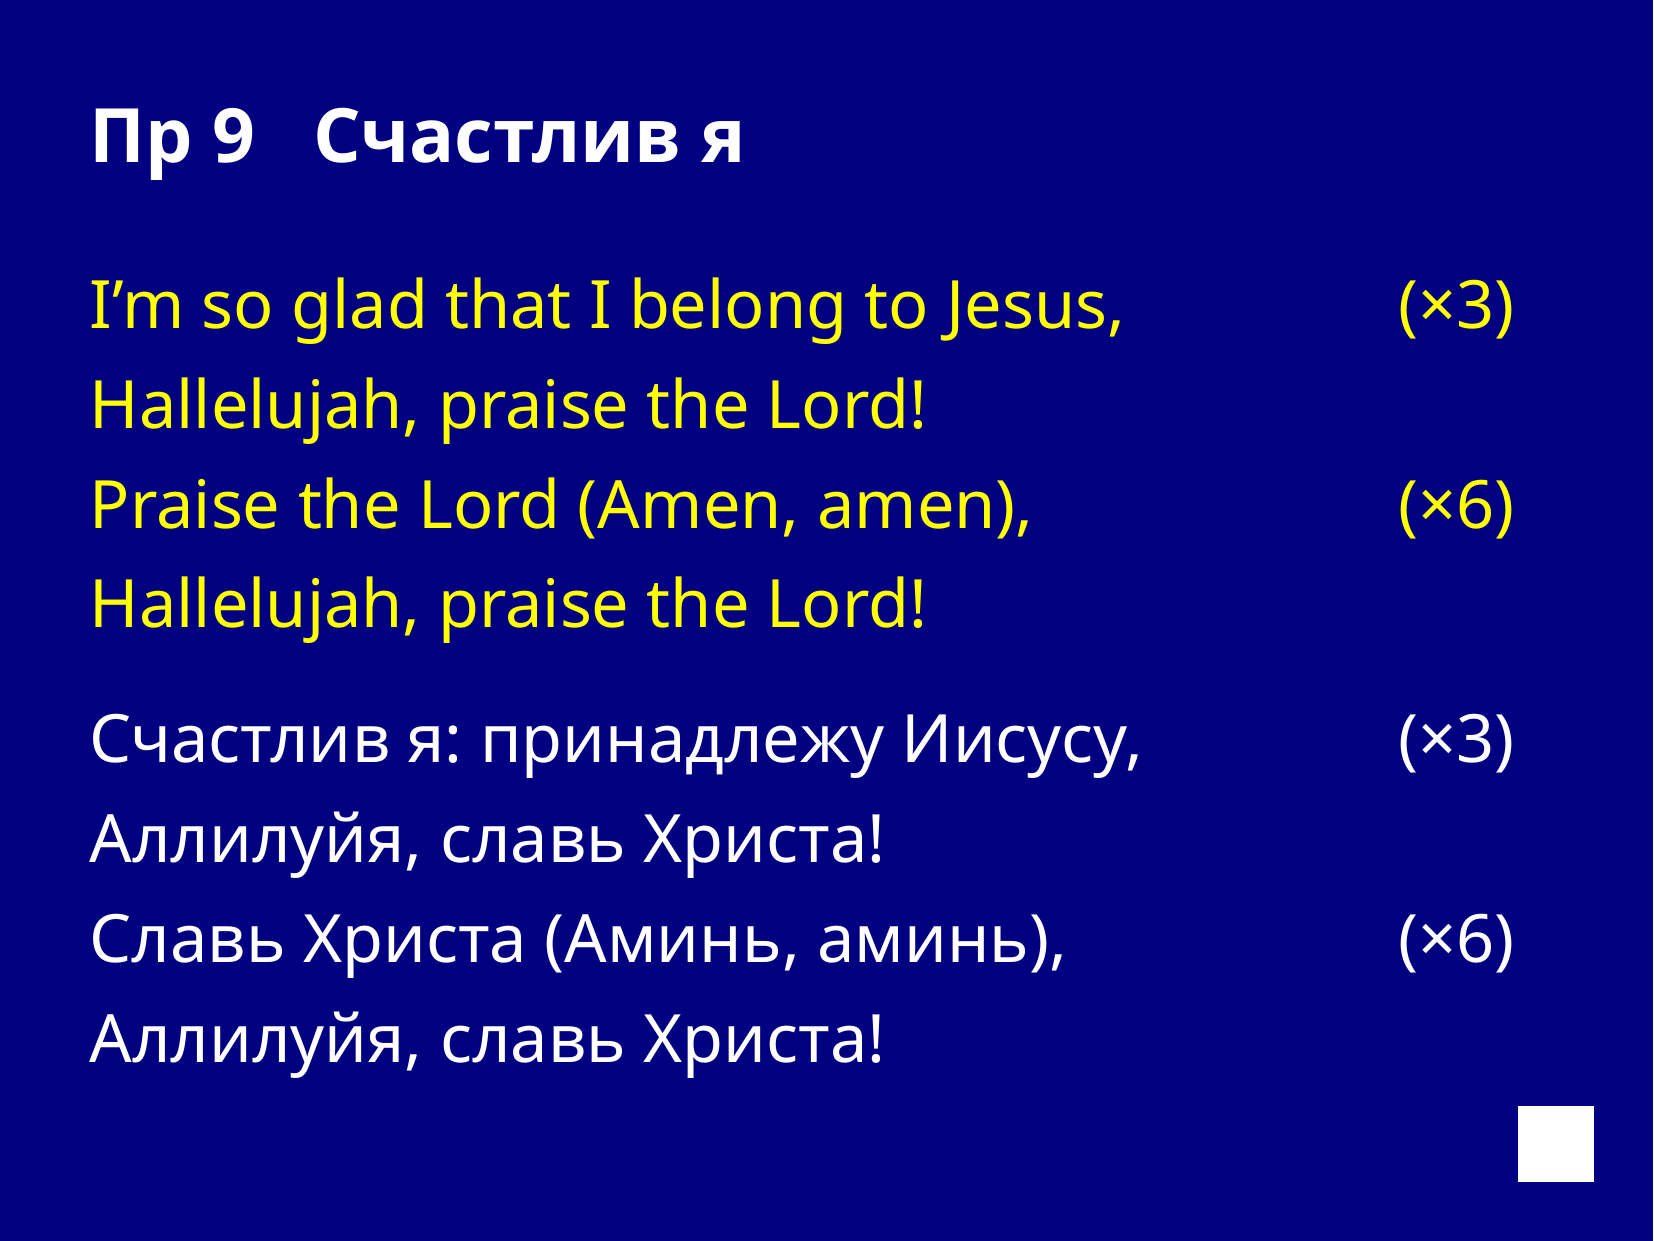

Пр 9 Счастлив я
I’m so glad that I belong to Jesus,	(×3)
Hallelujah, praise the Lord!
Praise the Lord (Amen, amen),	(×6)
Hallelujah, praise the Lord!
Счастлив я: принадлежу Иисусу,	(×3)
Аллилуйя, славь Христа!
Славь Христа (Аминь, аминь),	(×6)
Аллилуйя, славь Христа!